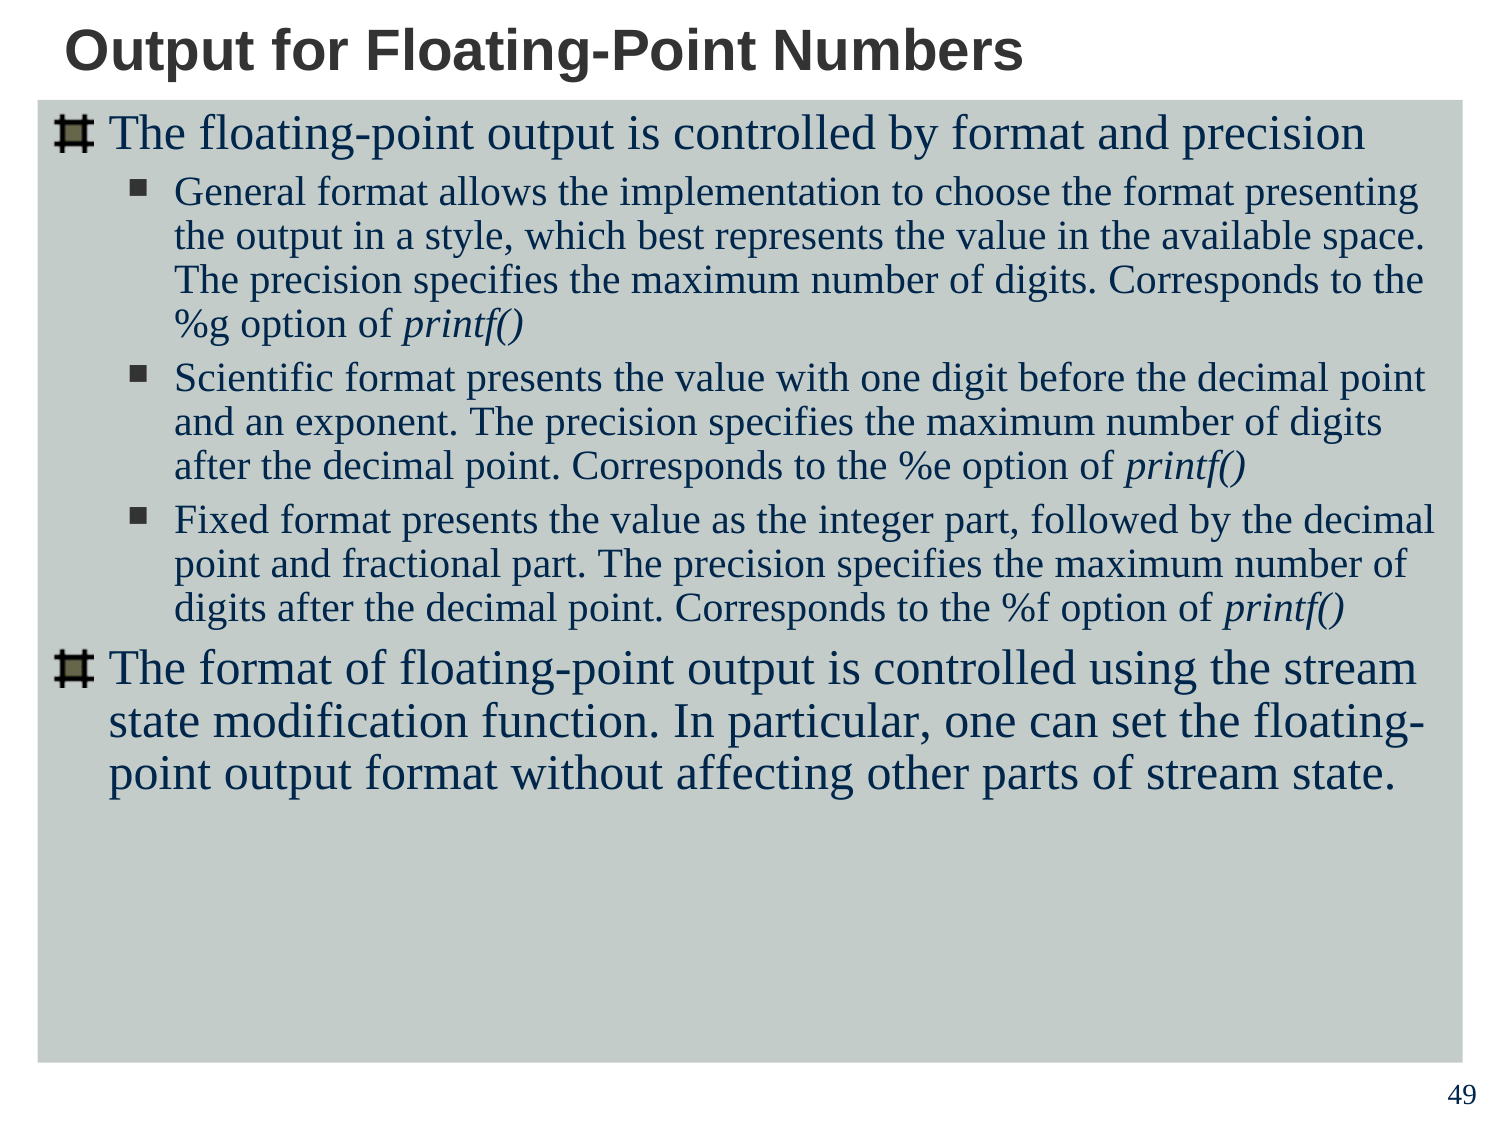

# Output for Floating-Point Numbers
The floating-point output is controlled by format and precision
General format allows the implementation to choose the format presenting the output in a style, which best represents the value in the available space. The precision specifies the maximum number of digits. Corresponds to the %g option of printf()
Scientific format presents the value with one digit before the decimal point and an exponent. The precision specifies the maximum number of digits after the decimal point. Corresponds to the %e option of printf()
Fixed format presents the value as the integer part, followed by the decimal point and fractional part. The precision specifies the maximum number of digits after the decimal point. Corresponds to the %f option of printf()
The format of floating-point output is controlled using the stream state modification function. In particular, one can set the floating-point output format without affecting other parts of stream state.